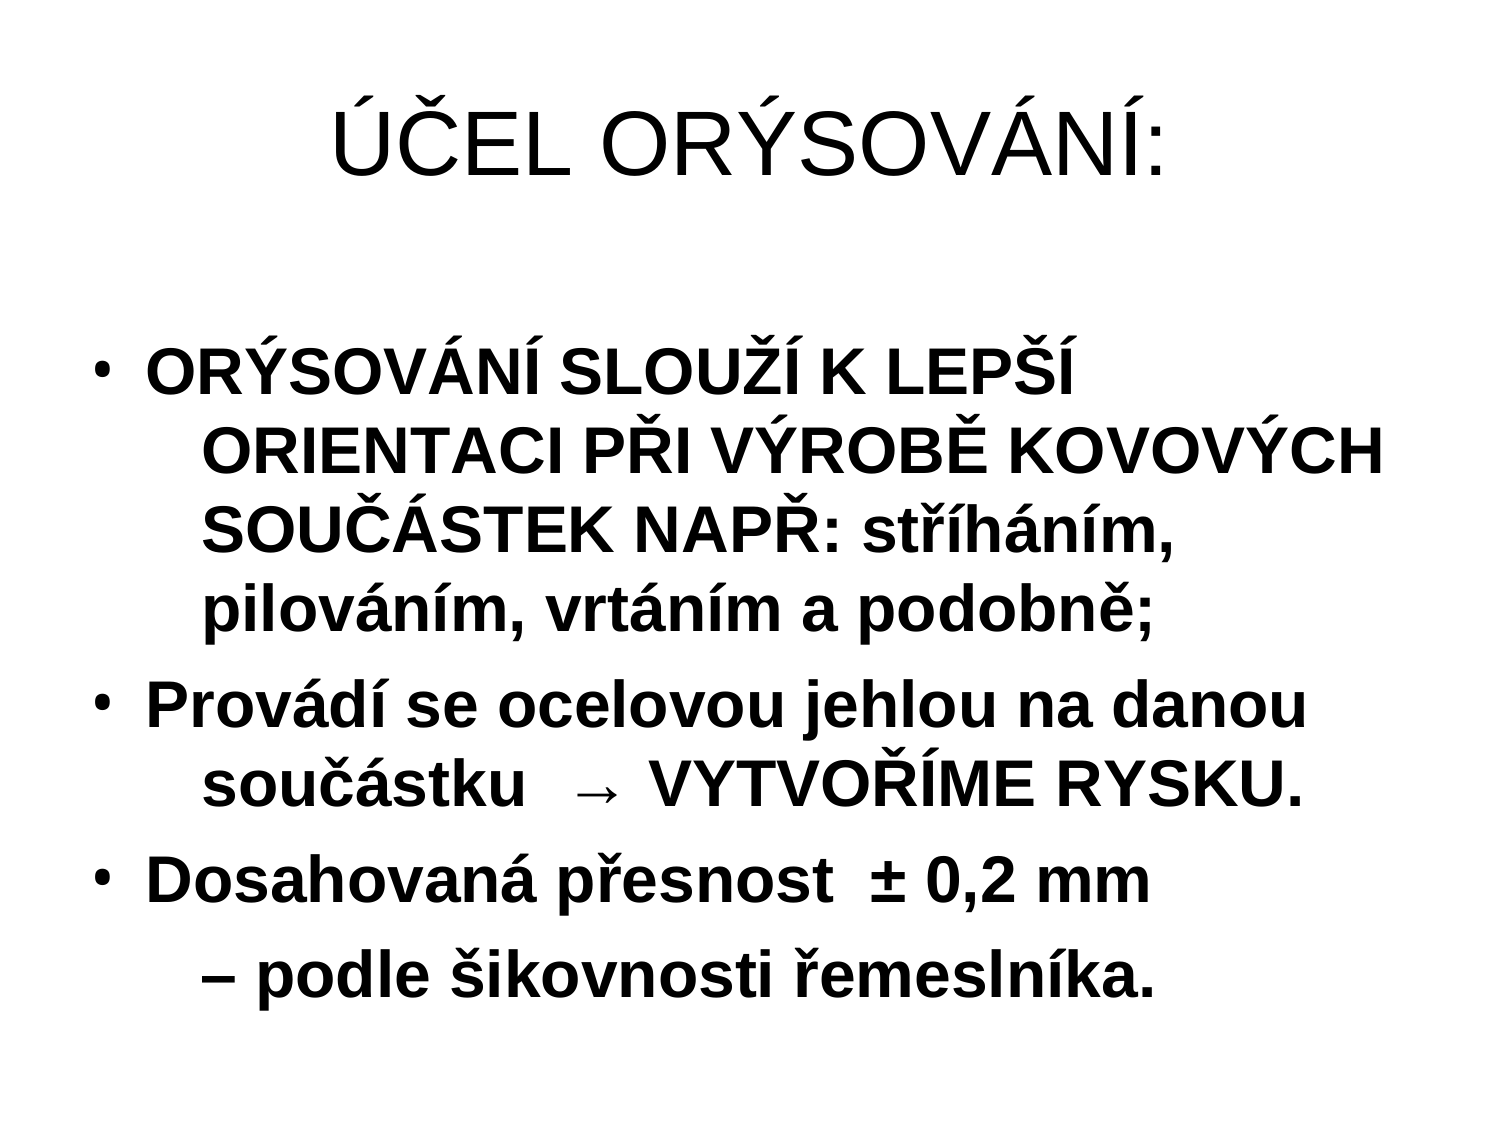

# ÚČEL ORÝSOVÁNÍ:
ORÝSOVÁNÍ SLOUŽÍ K LEPŠÍ ORIENTACI PŘI VÝROBĚ KOVOVÝCH SOUČÁSTEK NAPŘ: stříháním, pilováním, vrtáním a podobně;
Provádí se ocelovou jehlou na danou součástku → VYTVOŘÍME RYSKU.
Dosahovaná přesnost ± 0,2 mm
 – podle šikovnosti řemeslníka.